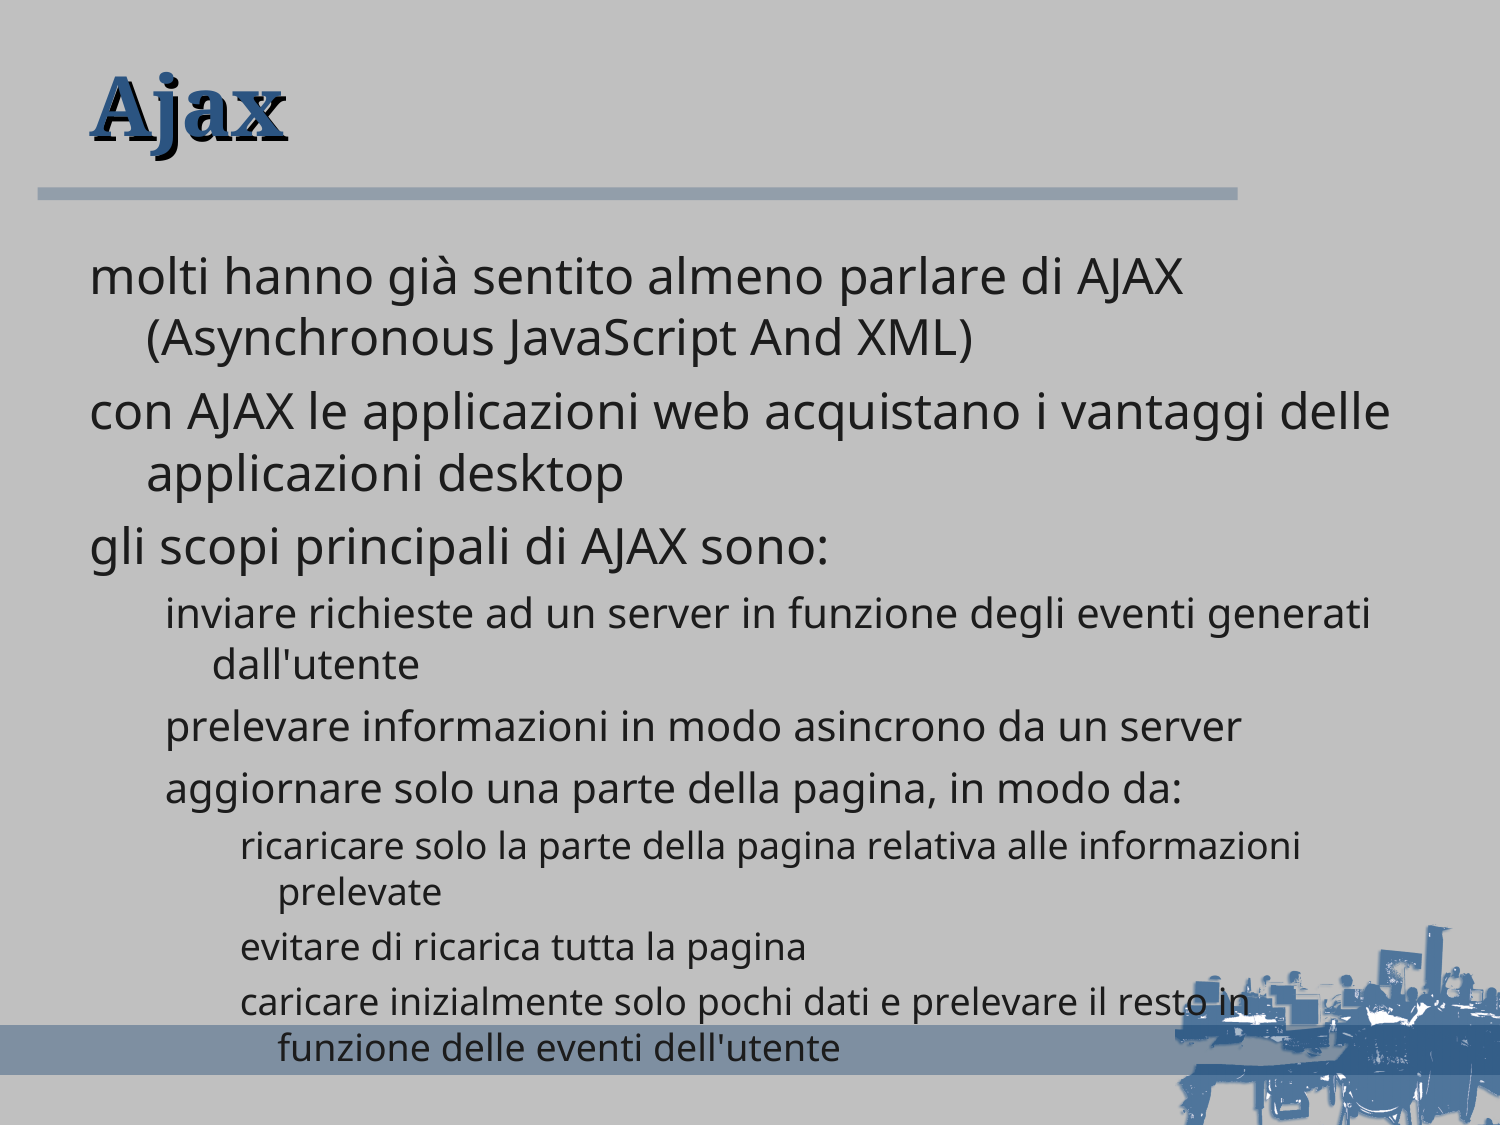

# Ajax
molti hanno già sentito almeno parlare di AJAX (Asynchronous JavaScript And XML)
con AJAX le applicazioni web acquistano i vantaggi delle applicazioni desktop
gli scopi principali di AJAX sono:
inviare richieste ad un server in funzione degli eventi generati dall'utente
prelevare informazioni in modo asincrono da un server
aggiornare solo una parte della pagina, in modo da:
ricaricare solo la parte della pagina relativa alle informazioni prelevate
evitare di ricarica tutta la pagina
caricare inizialmente solo pochi dati e prelevare il resto in funzione delle eventi dell'utente